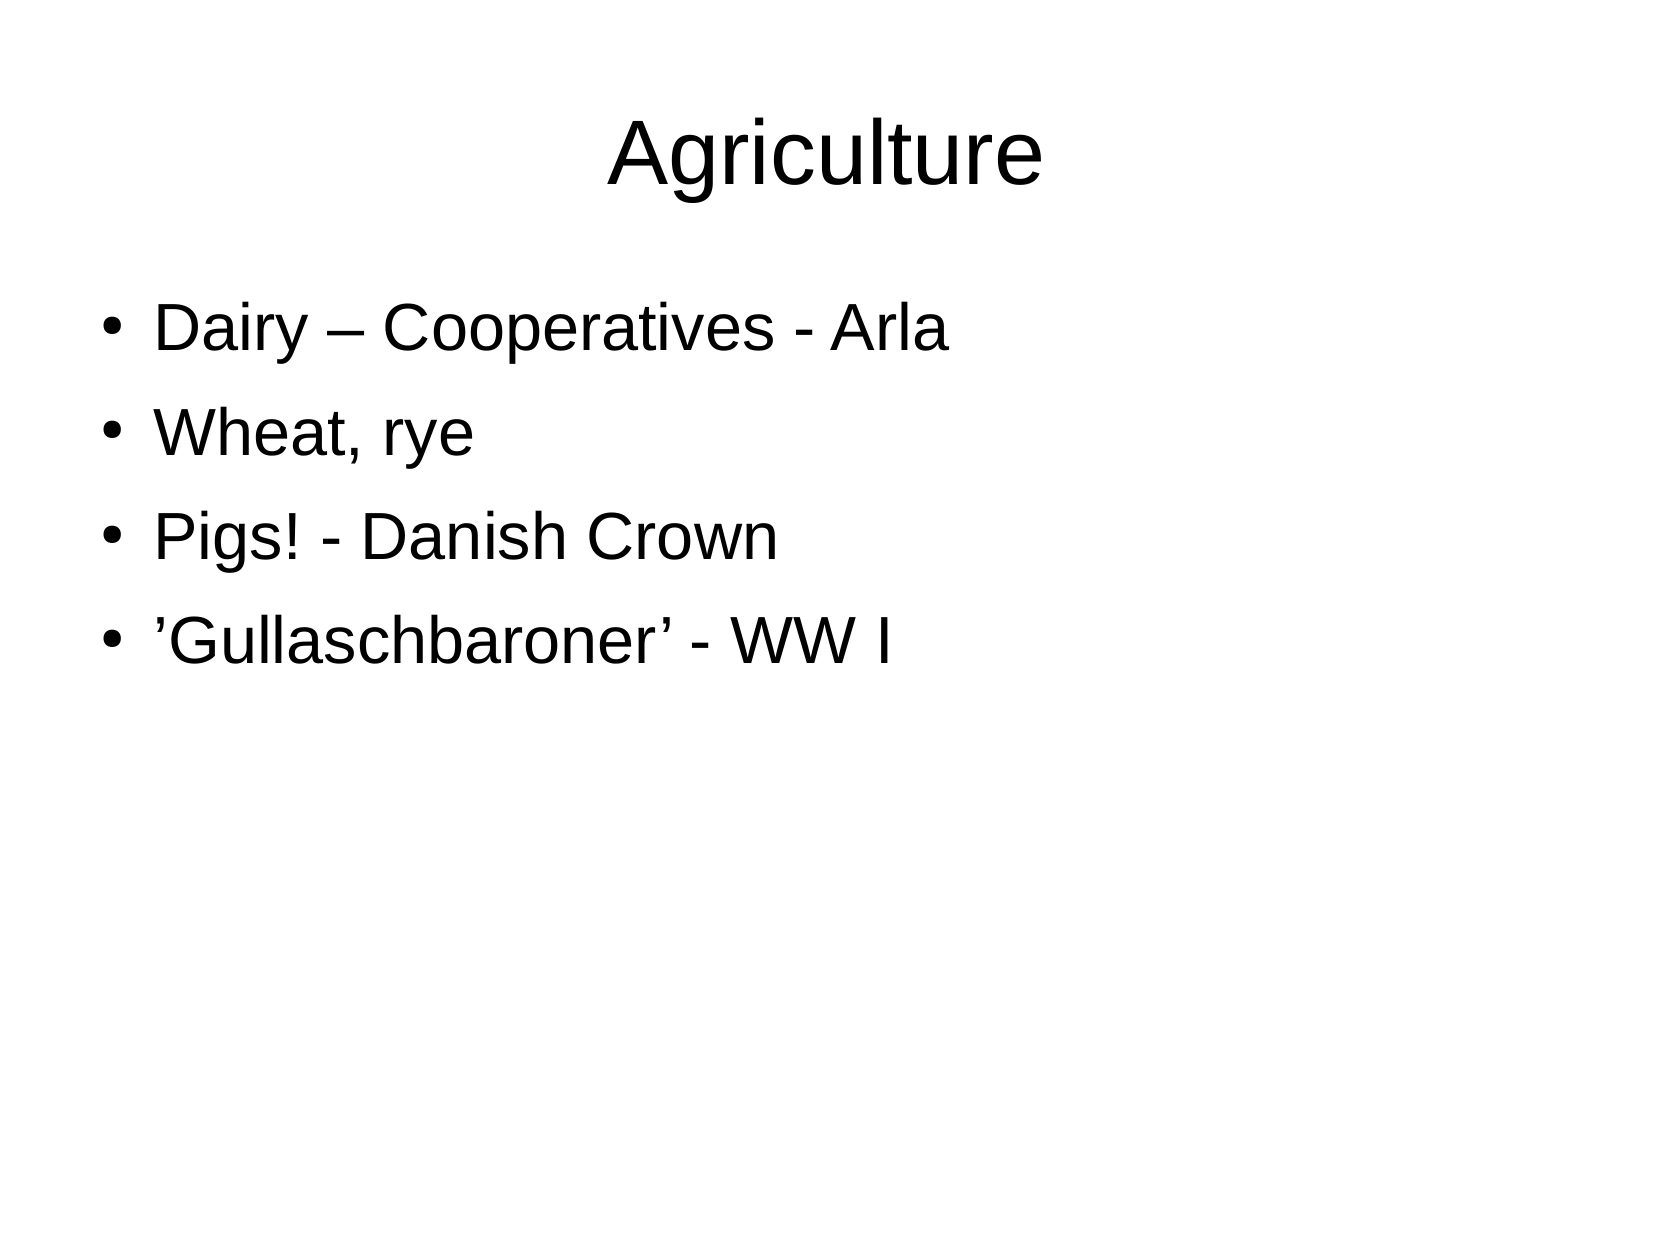

# Agriculture
Dairy – Cooperatives - Arla
Wheat, rye
Pigs! - Danish Crown
’Gullaschbaroner’ - WW I